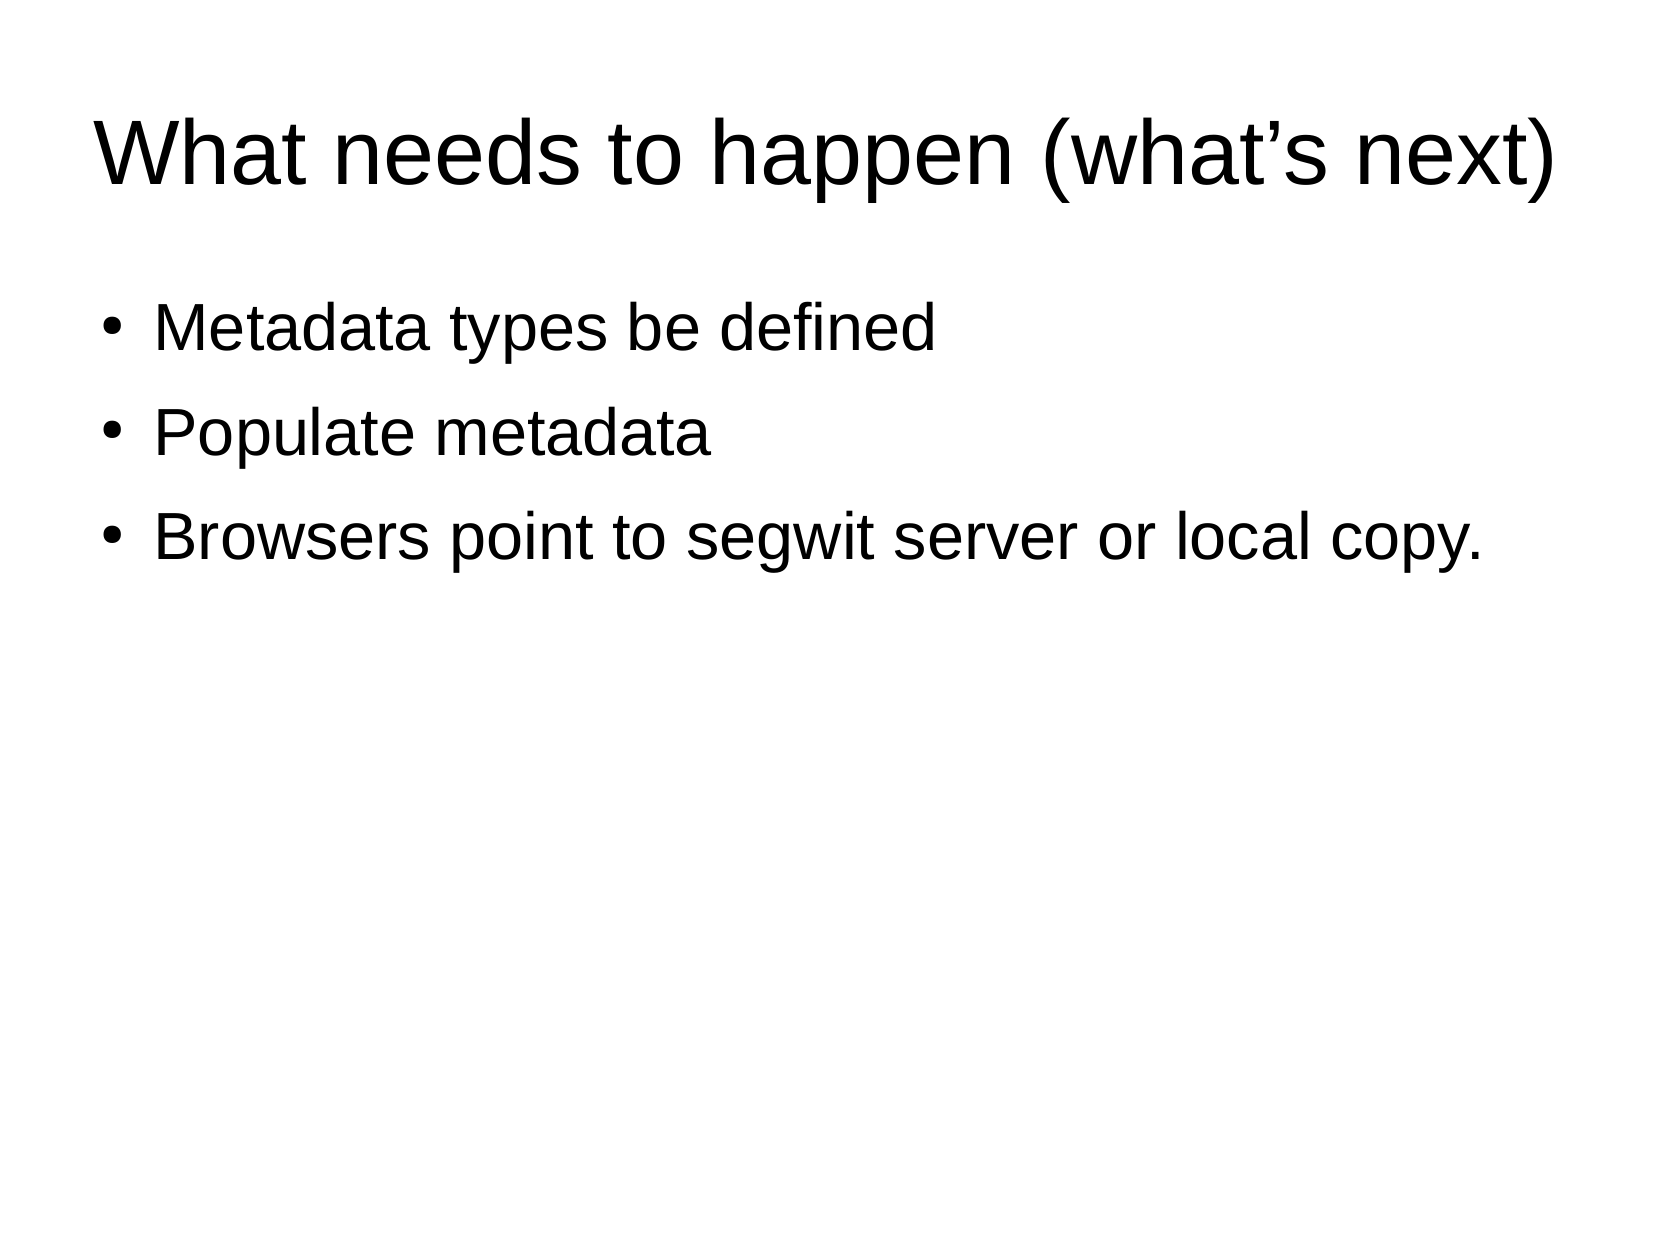

# What needs to happen (what’s next)
Metadata types be defined
Populate metadata
Browsers point to segwit server or local copy.